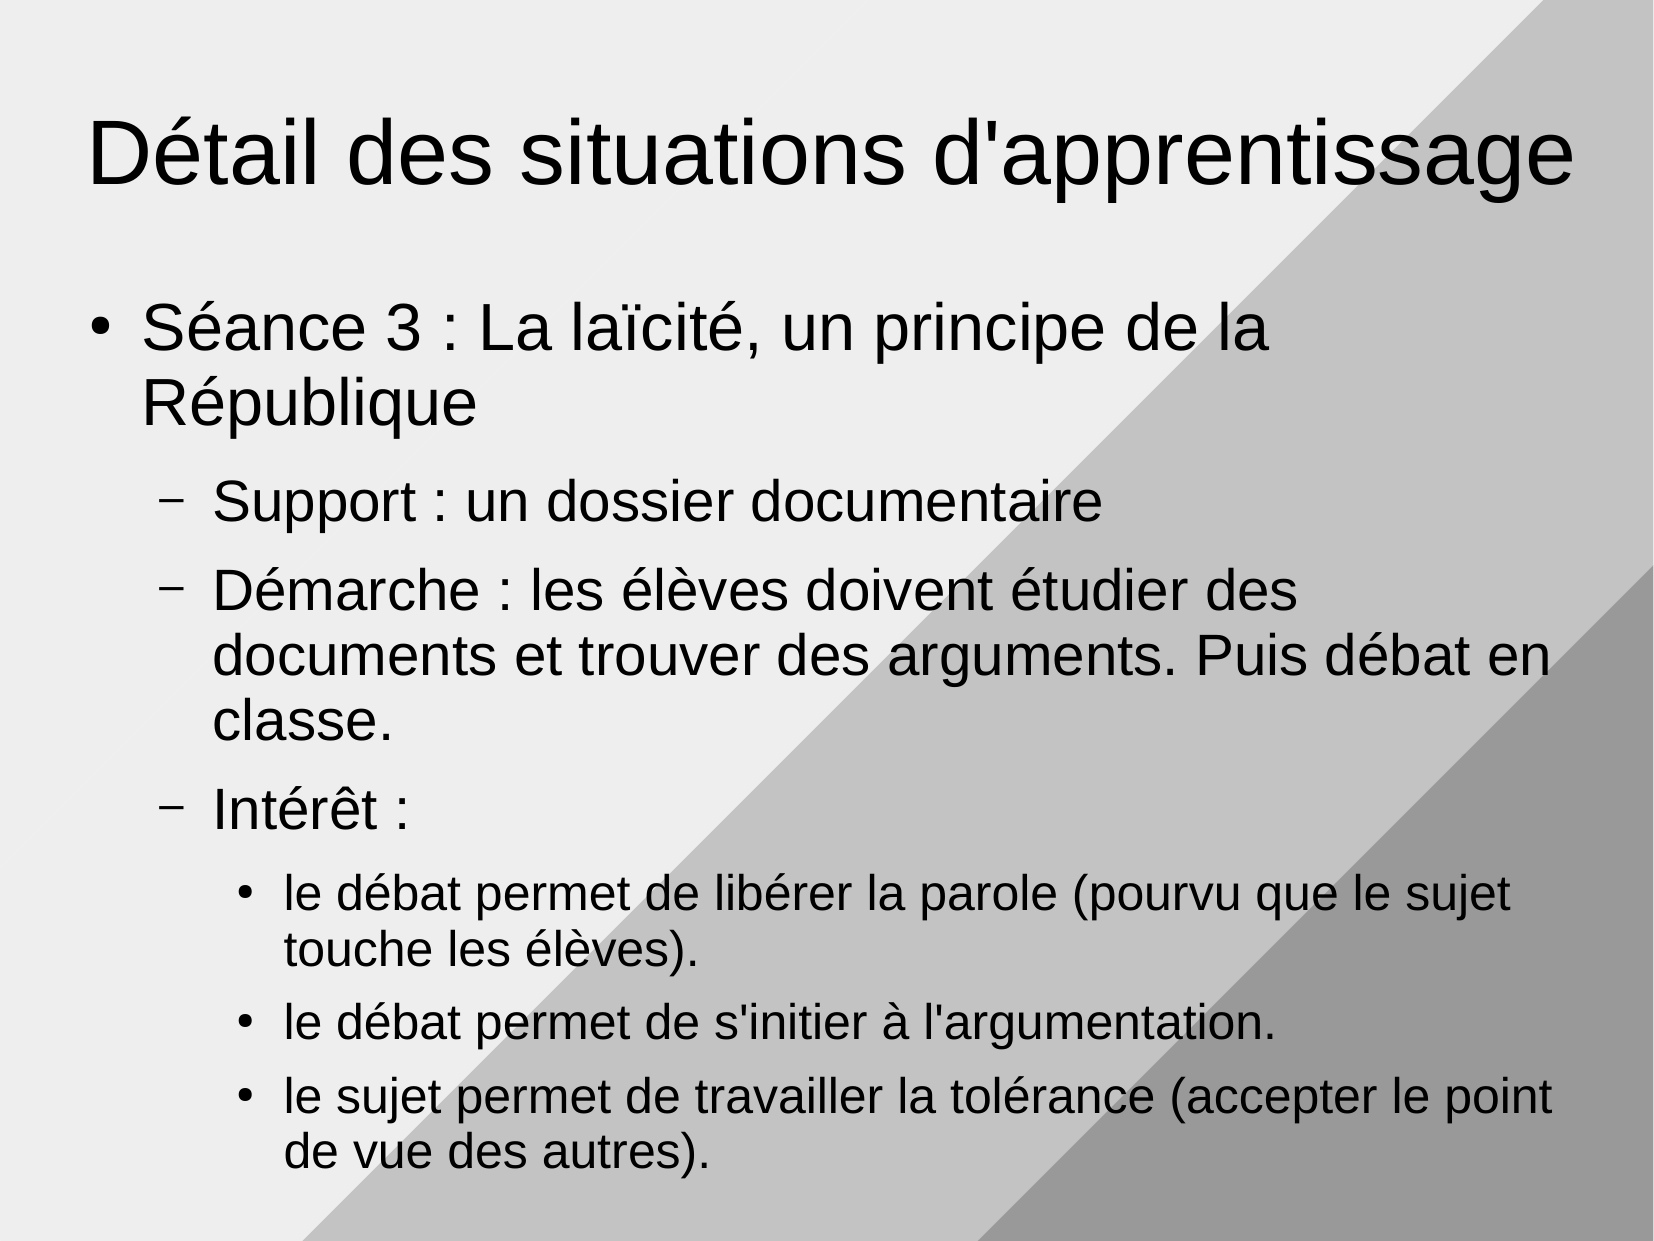

# Détail des situations d'apprentissage
Séance 3 : La laïcité, un principe de la République
Support : un dossier documentaire
Démarche : les élèves doivent étudier des documents et trouver des arguments. Puis débat en classe.
Intérêt :
le débat permet de libérer la parole (pourvu que le sujet touche les élèves).
le débat permet de s'initier à l'argumentation.
le sujet permet de travailler la tolérance (accepter le point de vue des autres).